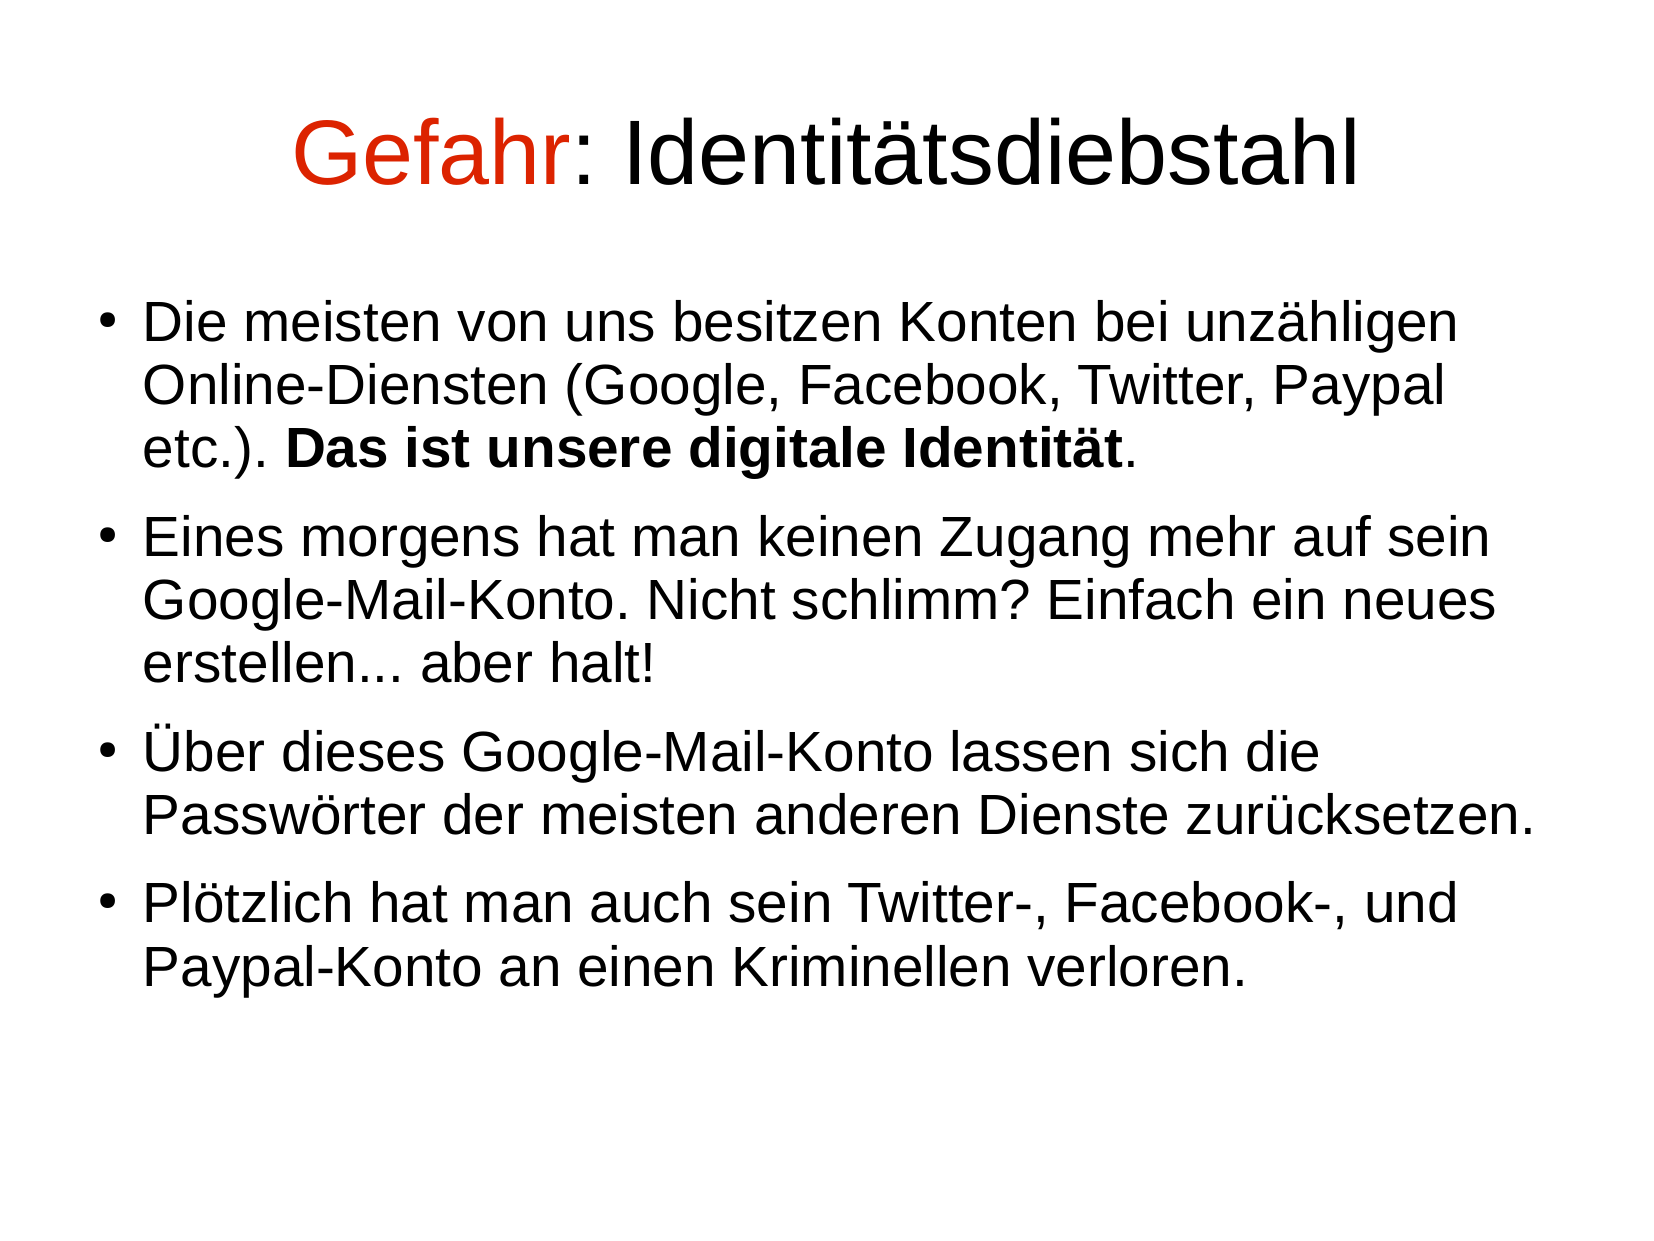

# Gefahr: Identitätsdiebstahl
Die meisten von uns besitzen Konten bei unzähligen Online-Diensten (Google, Facebook, Twitter, Paypal etc.). Das ist unsere digitale Identität.
Eines morgens hat man keinen Zugang mehr auf sein Google-Mail-Konto. Nicht schlimm? Einfach ein neues erstellen... aber halt!
Über dieses Google-Mail-Konto lassen sich die Passwörter der meisten anderen Dienste zurücksetzen.
Plötzlich hat man auch sein Twitter-, Facebook-, und Paypal-Konto an einen Kriminellen verloren.